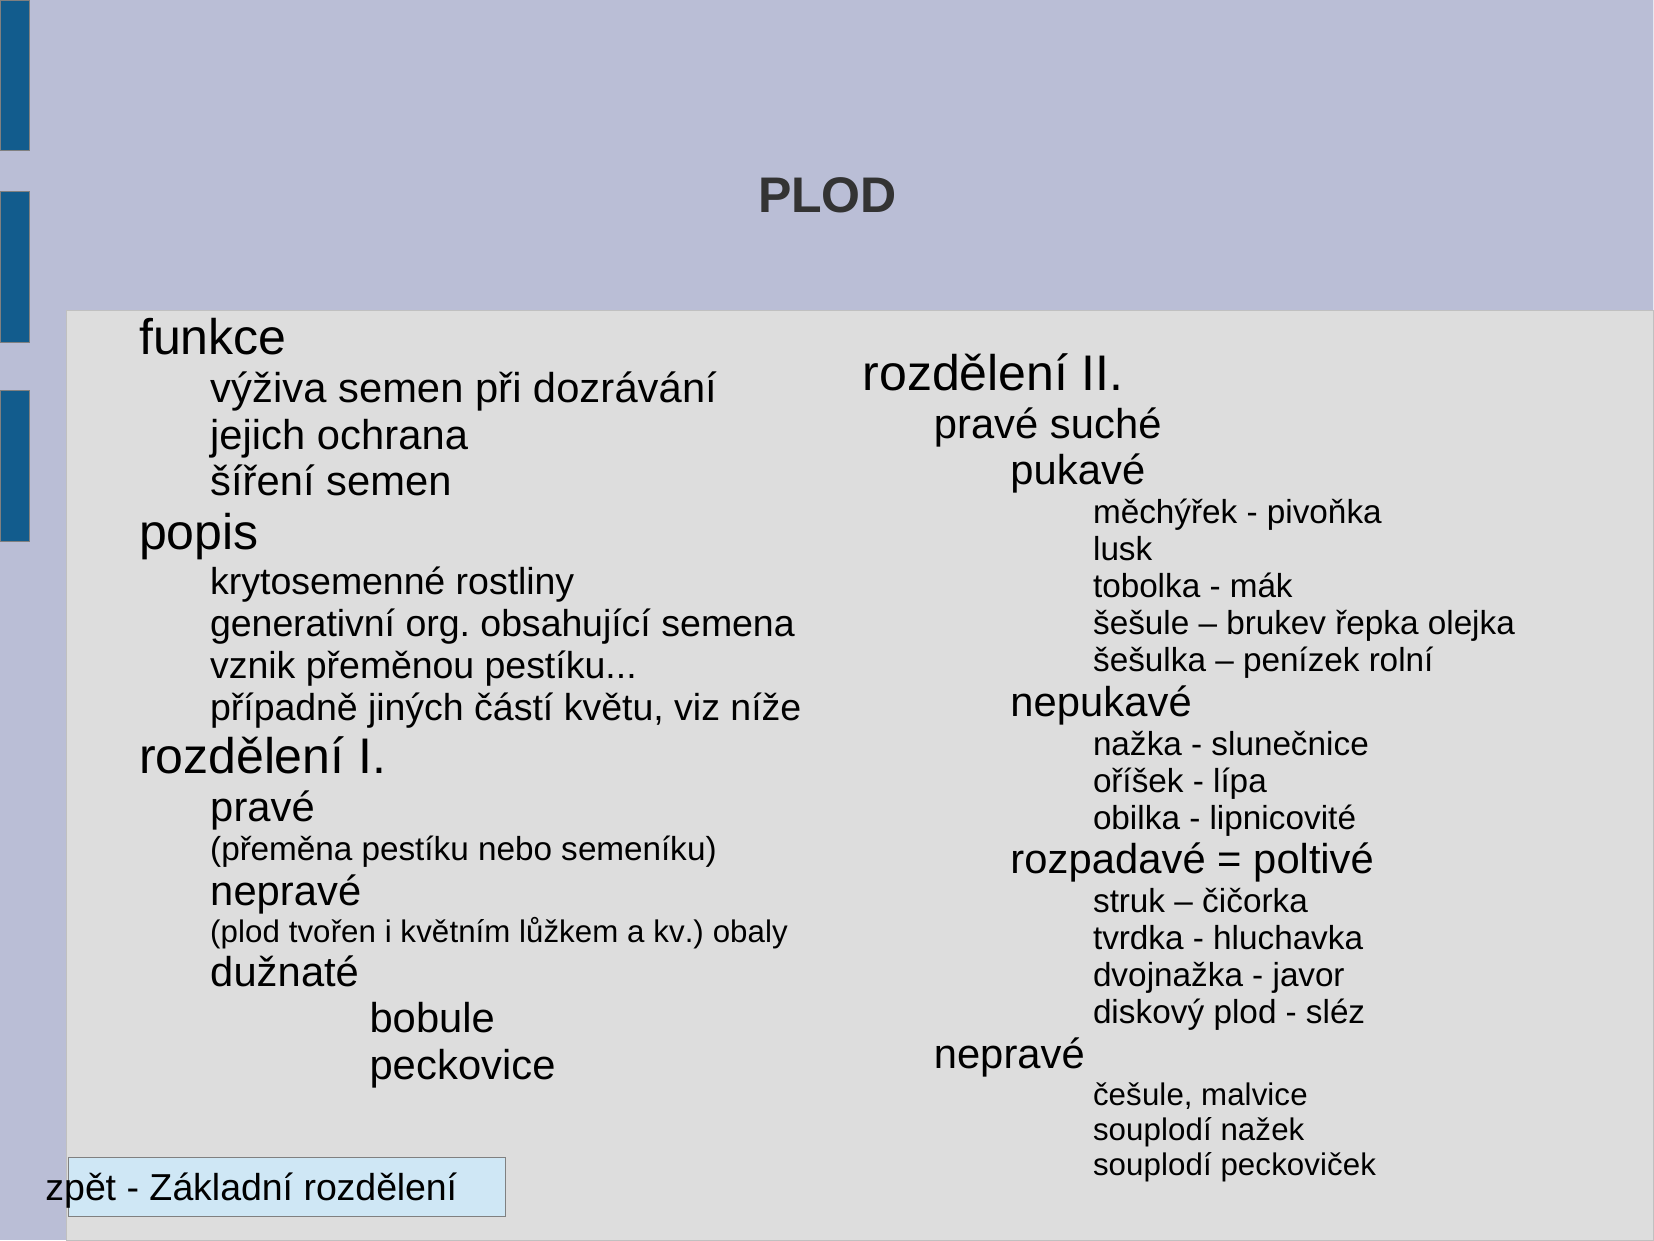

# PLOD
funkce
výživa semen při dozrávání
jejich ochrana
šíření semen
popis
krytosemenné rostliny
generativní org. obsahující semena
vznik přeměnou pestíku...
případně jiných částí květu, viz níže
rozdělení I.
pravé
(přeměna pestíku nebo semeníku)
nepravé
(plod tvořen i květním lůžkem a kv.) obaly
dužnaté
bobule
peckovice
rozdělení II.
pravé suché
pukavé
měchýřek - pivoňka
lusk
tobolka - mák
šešule – brukev řepka olejka
šešulka – penízek rolní
nepukavé
nažka - slunečnice
oříšek - lípa
obilka - lipnicovité
rozpadavé = poltivé
struk – čičorka
tvrdka - hluchavka
dvojnažka - javor
diskový plod - sléz
nepravé
češule, malvice
souplodí nažek
souplodí peckoviček
zpět - Základní rozdělení